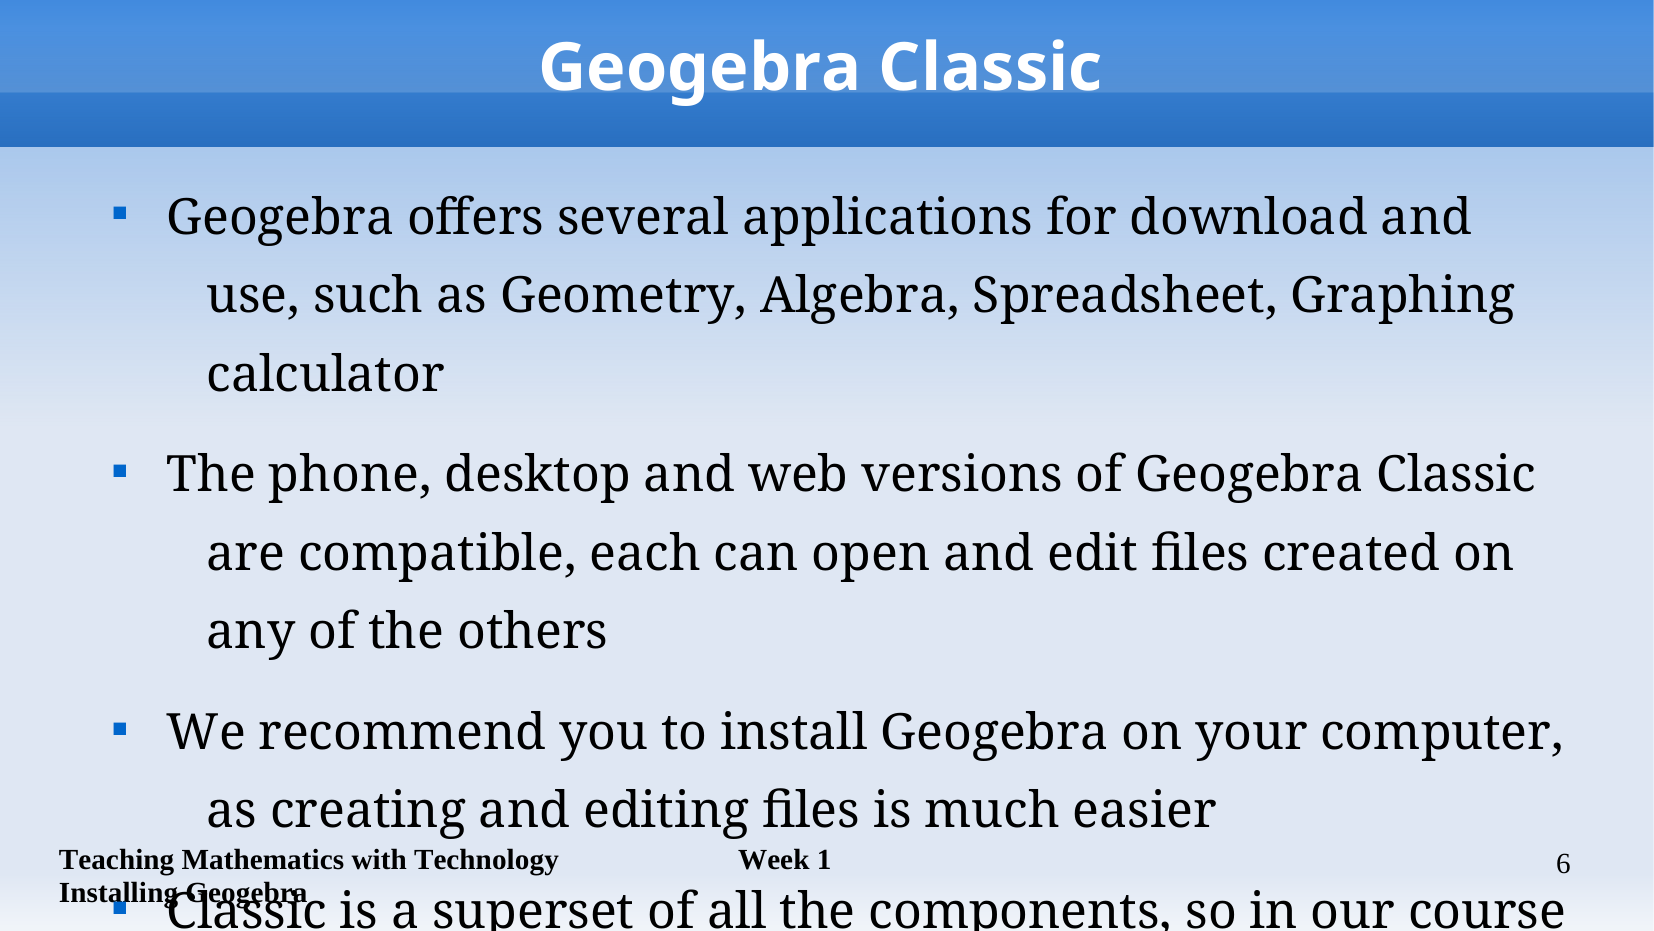

# Geogebra Classic
Geogebra offers several applications for download and use, such as Geometry, Algebra, Spreadsheet, Graphing calculator
The phone, desktop and web versions of Geogebra Classic are compatible, each can open and edit files created on any of the others
We recommend you to install Geogebra on your computer, as creating and editing files is much easier
Classic is a superset of all the components, so in our course we will use Geogebra classic version 5
6